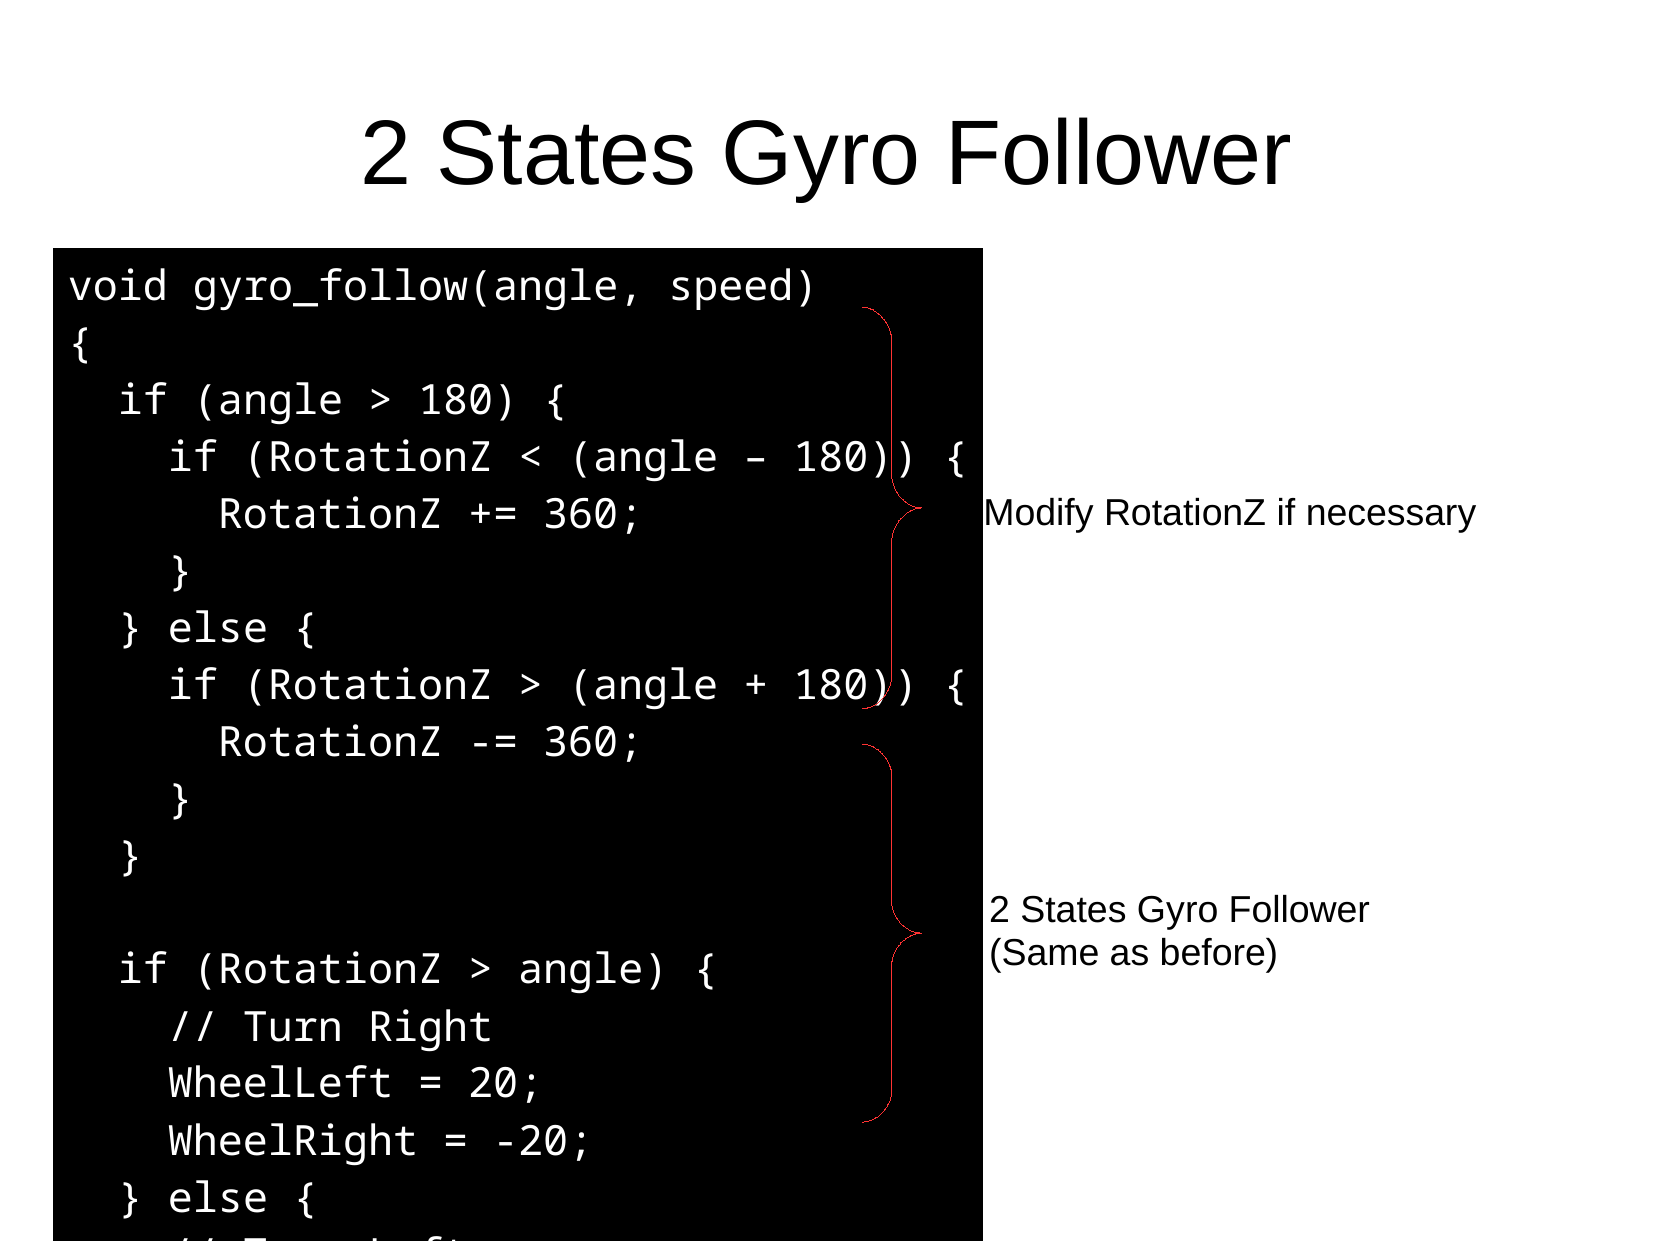

# 2 States Gyro Follower
void gyro_follow(angle, speed)
{
 if (angle > 180) {
 if (RotationZ < (angle – 180)) {
 RotationZ += 360;
 }
 } else {
 if (RotationZ > (angle + 180)) {
 RotationZ -= 360;
 }
 }
 if (RotationZ > angle) {
 // Turn Right
 WheelLeft = 20;
 WheelRight = -20;
 } else {
 // Turn Left
 WheelLeft = -20;
 WheelRight = 20;
 }
}
Modify RotationZ if necessary
2 States Gyro Follower
(Same as before)